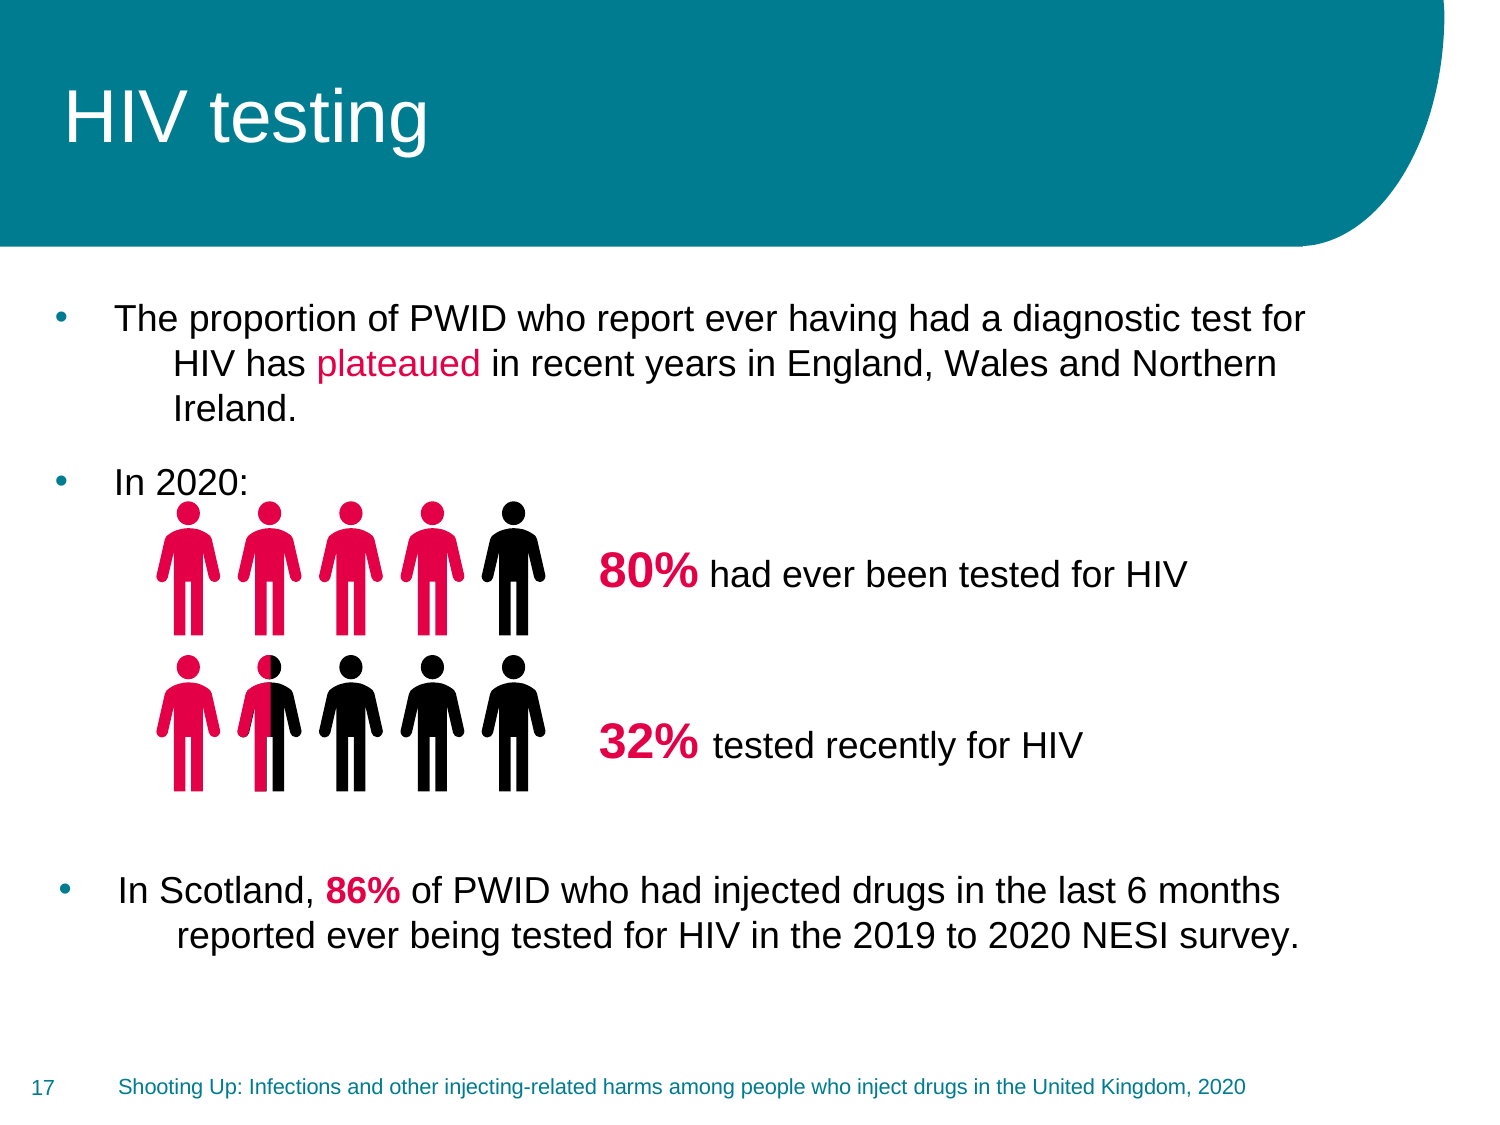

HIV testing
The proportion of PWID who report ever having had a diagnostic test for HIV has plateaued in recent years in England, Wales and Northern Ireland.
In 2020:
80% had ever been tested for HIV
32% tested recently for HIV
In Scotland, 86% of PWID who had injected drugs in the last 6 months reported ever being tested for HIV in the 2019 to 2020 NESI survey.
8
Shooting Up: Infections and other injecting-related harms among people who inject drugs in the United Kingdom, 2020